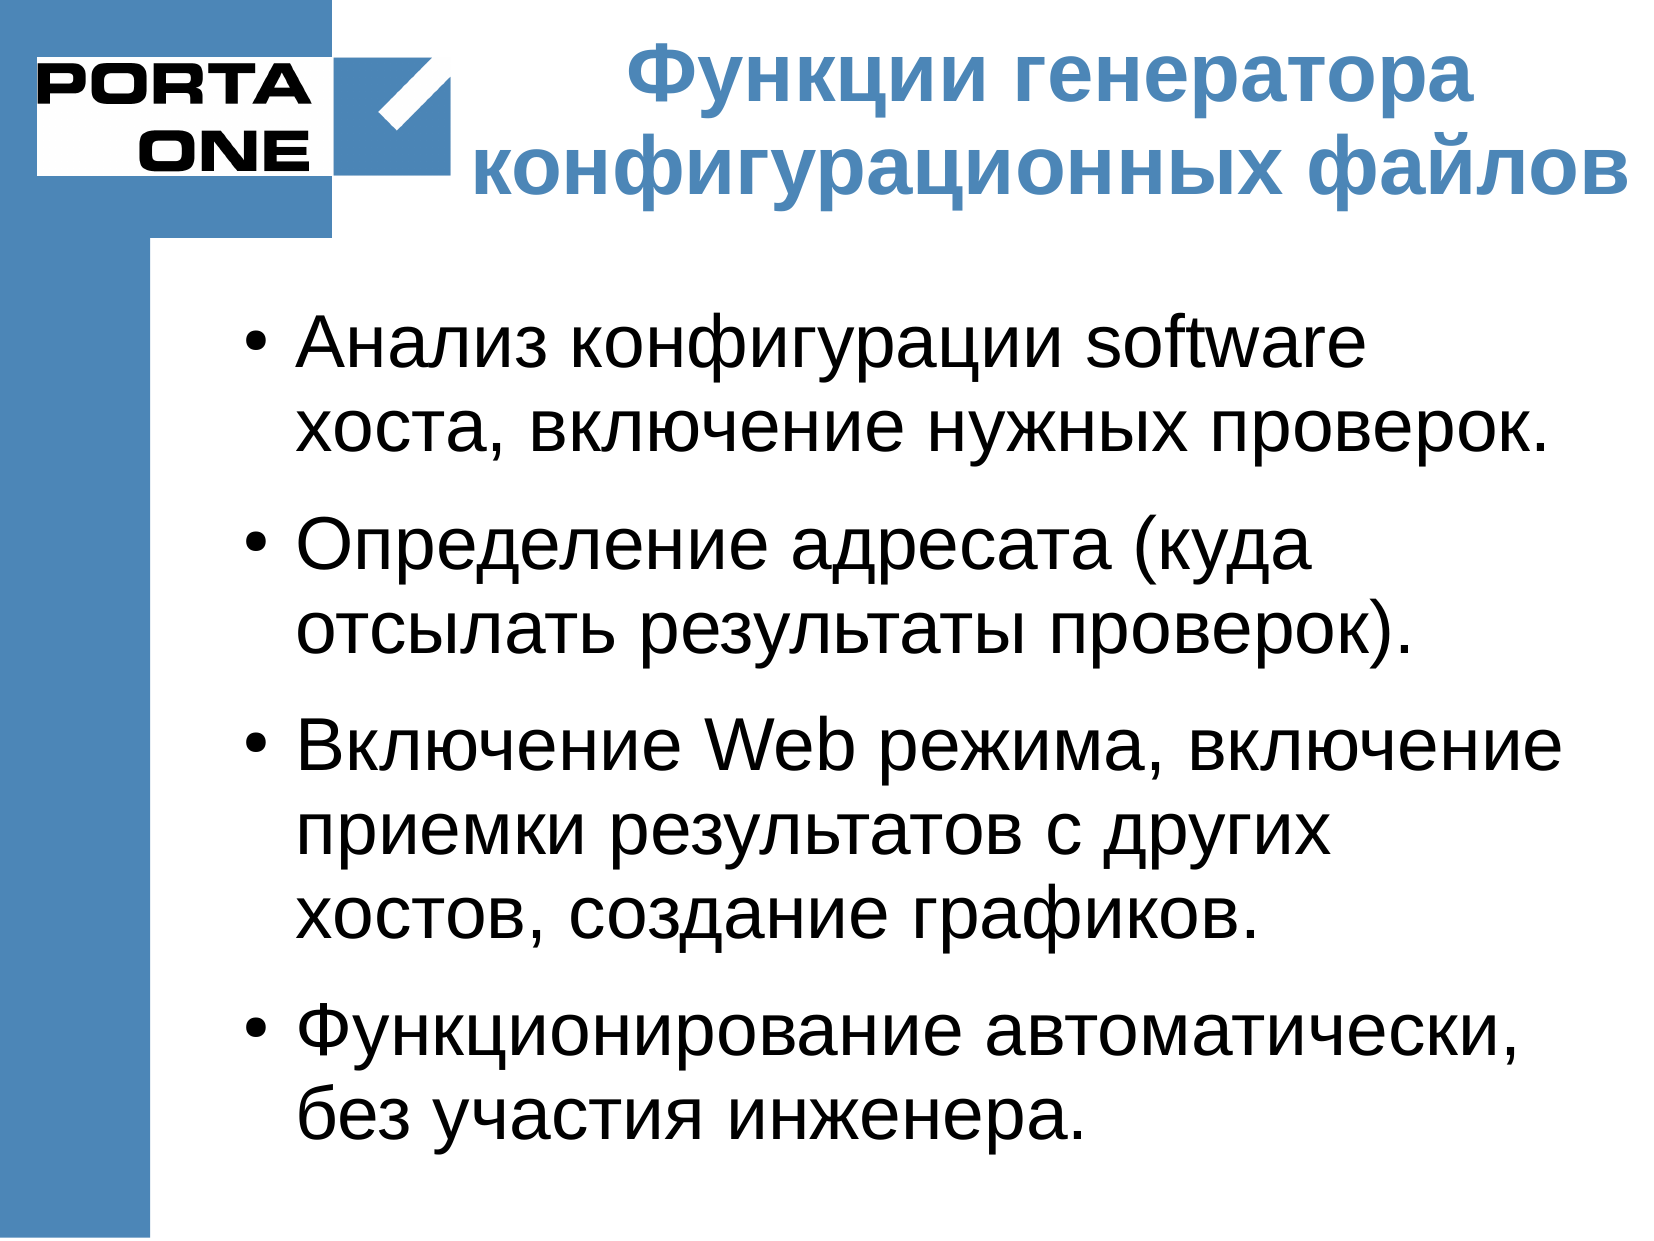

Функции генератора конфигурационных файлов
# Анализ конфигурации software хоста, включение нужных проверок.
Определение адресата (куда отсылать результаты проверок).
Включение Web режима, включение приемки результатов с других хостов, создание графиков.
Функционирование автоматически, без участия инженера.